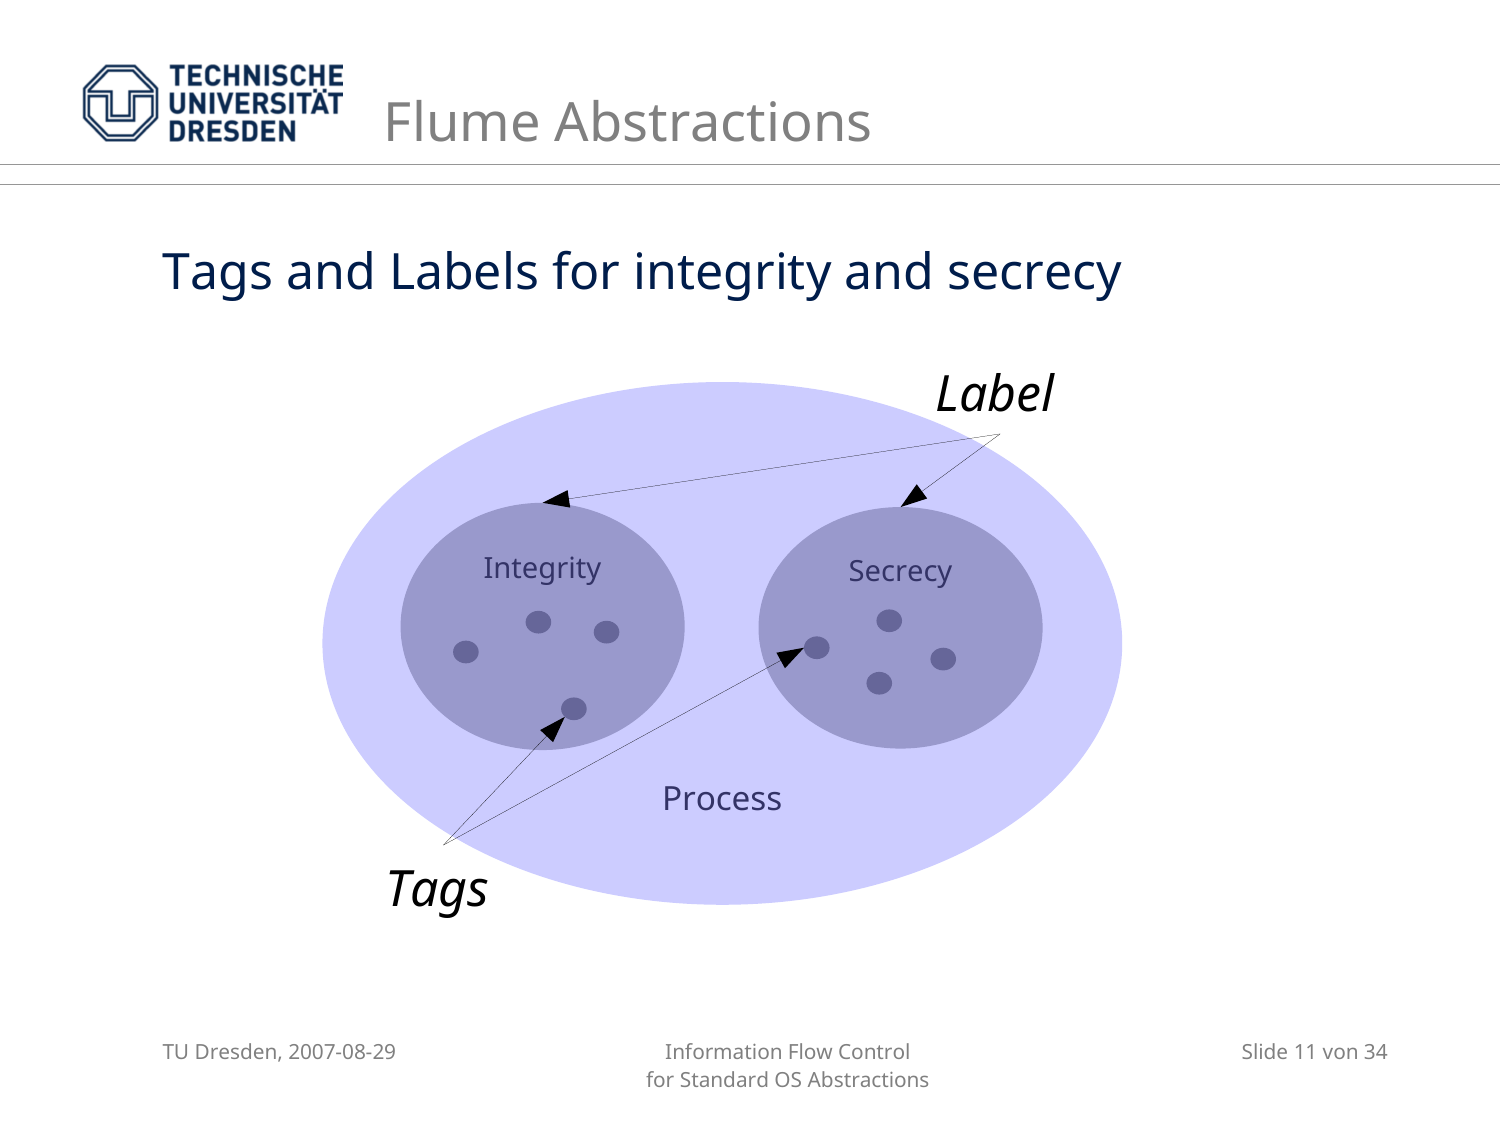

# Flume Abstractions
Tags and Labels for integrity and secrecy
Label
Process
Integrity
Secrecy
Tags
Presentation Title
11